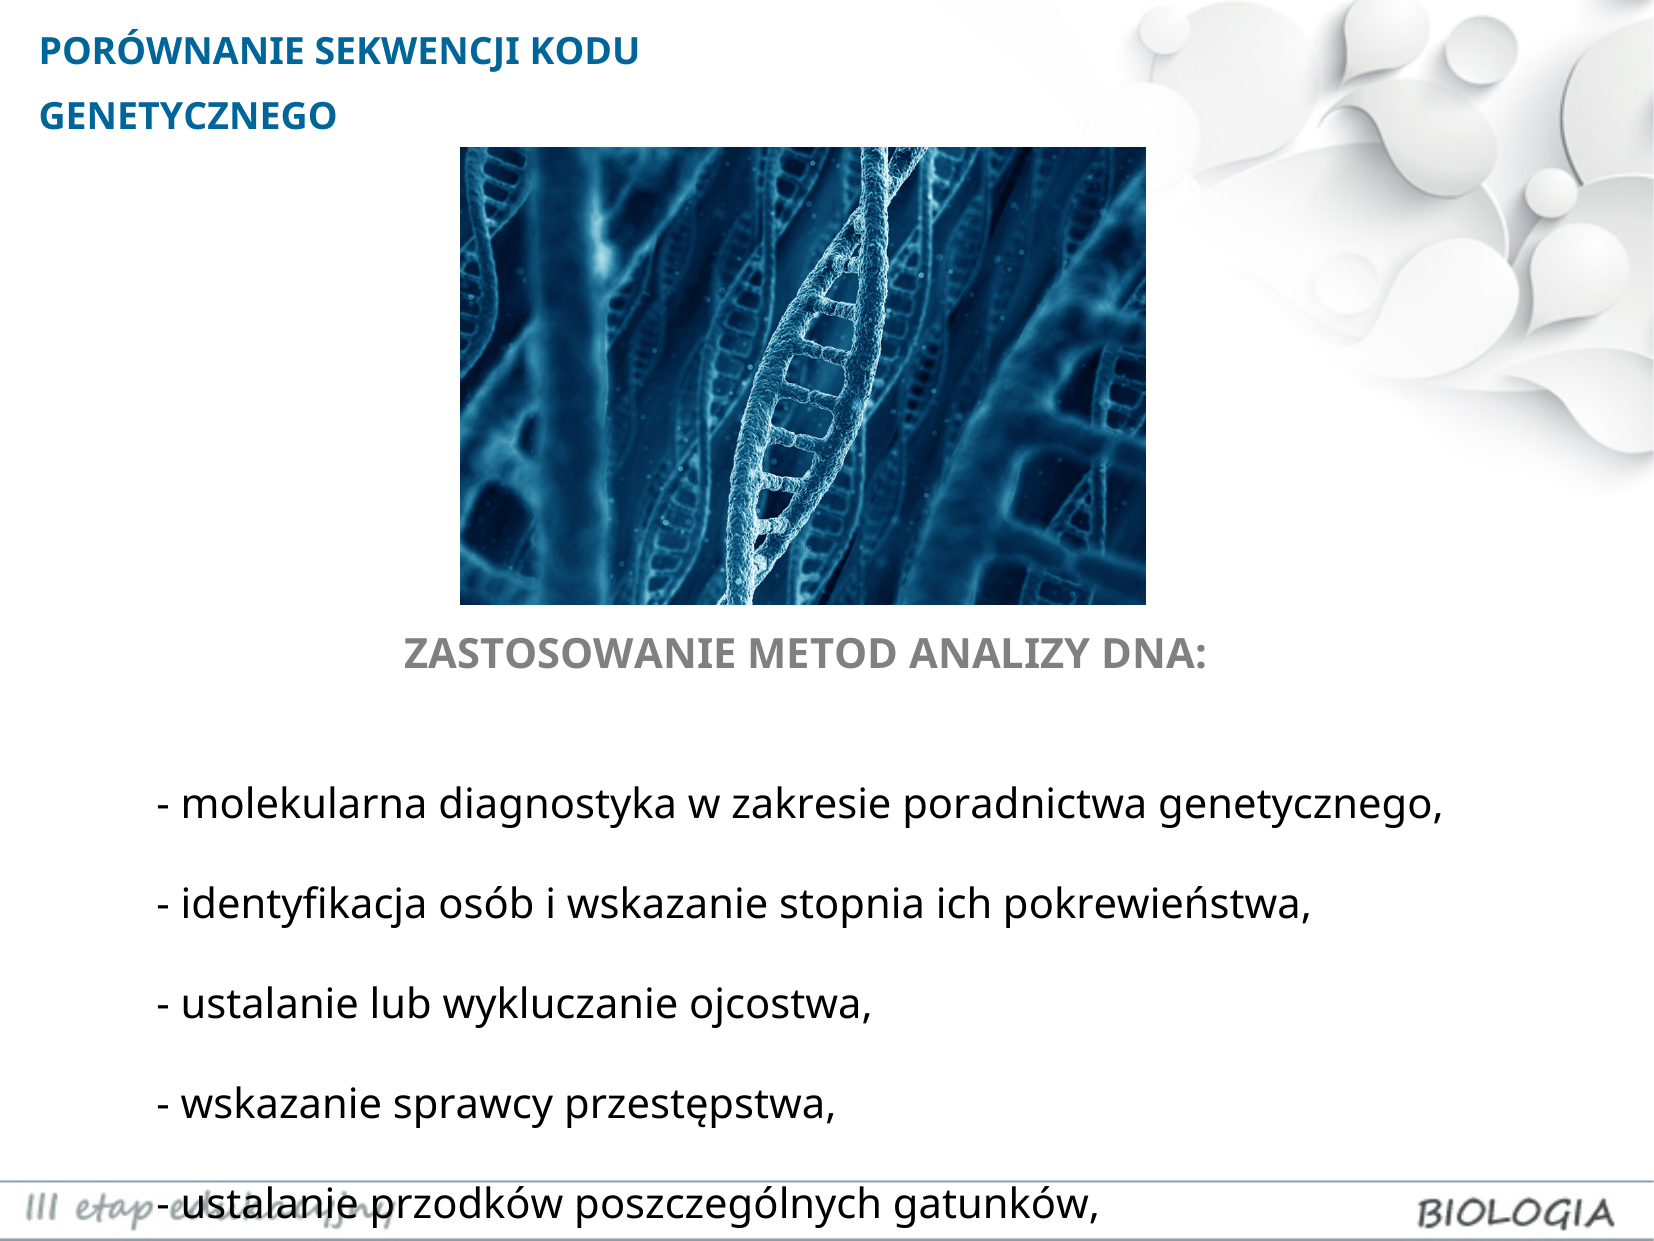

PORÓWNANIE SEKWENCJI KODU
GENETYCZNEGO
ZASTOSOWANIE METOD ANALIZY DNA:
- molekularna diagnostyka w zakresie poradnictwa genetycznego,
- identyfikacja osób i wskazanie stopnia ich pokrewieństwa,
- ustalanie lub wykluczanie ojcostwa,
- wskazanie sprawcy przestępstwa,
- ustalanie przodków poszczególnych gatunków,
- ustalanie systematycznej przynależności organizmu do gatunku.